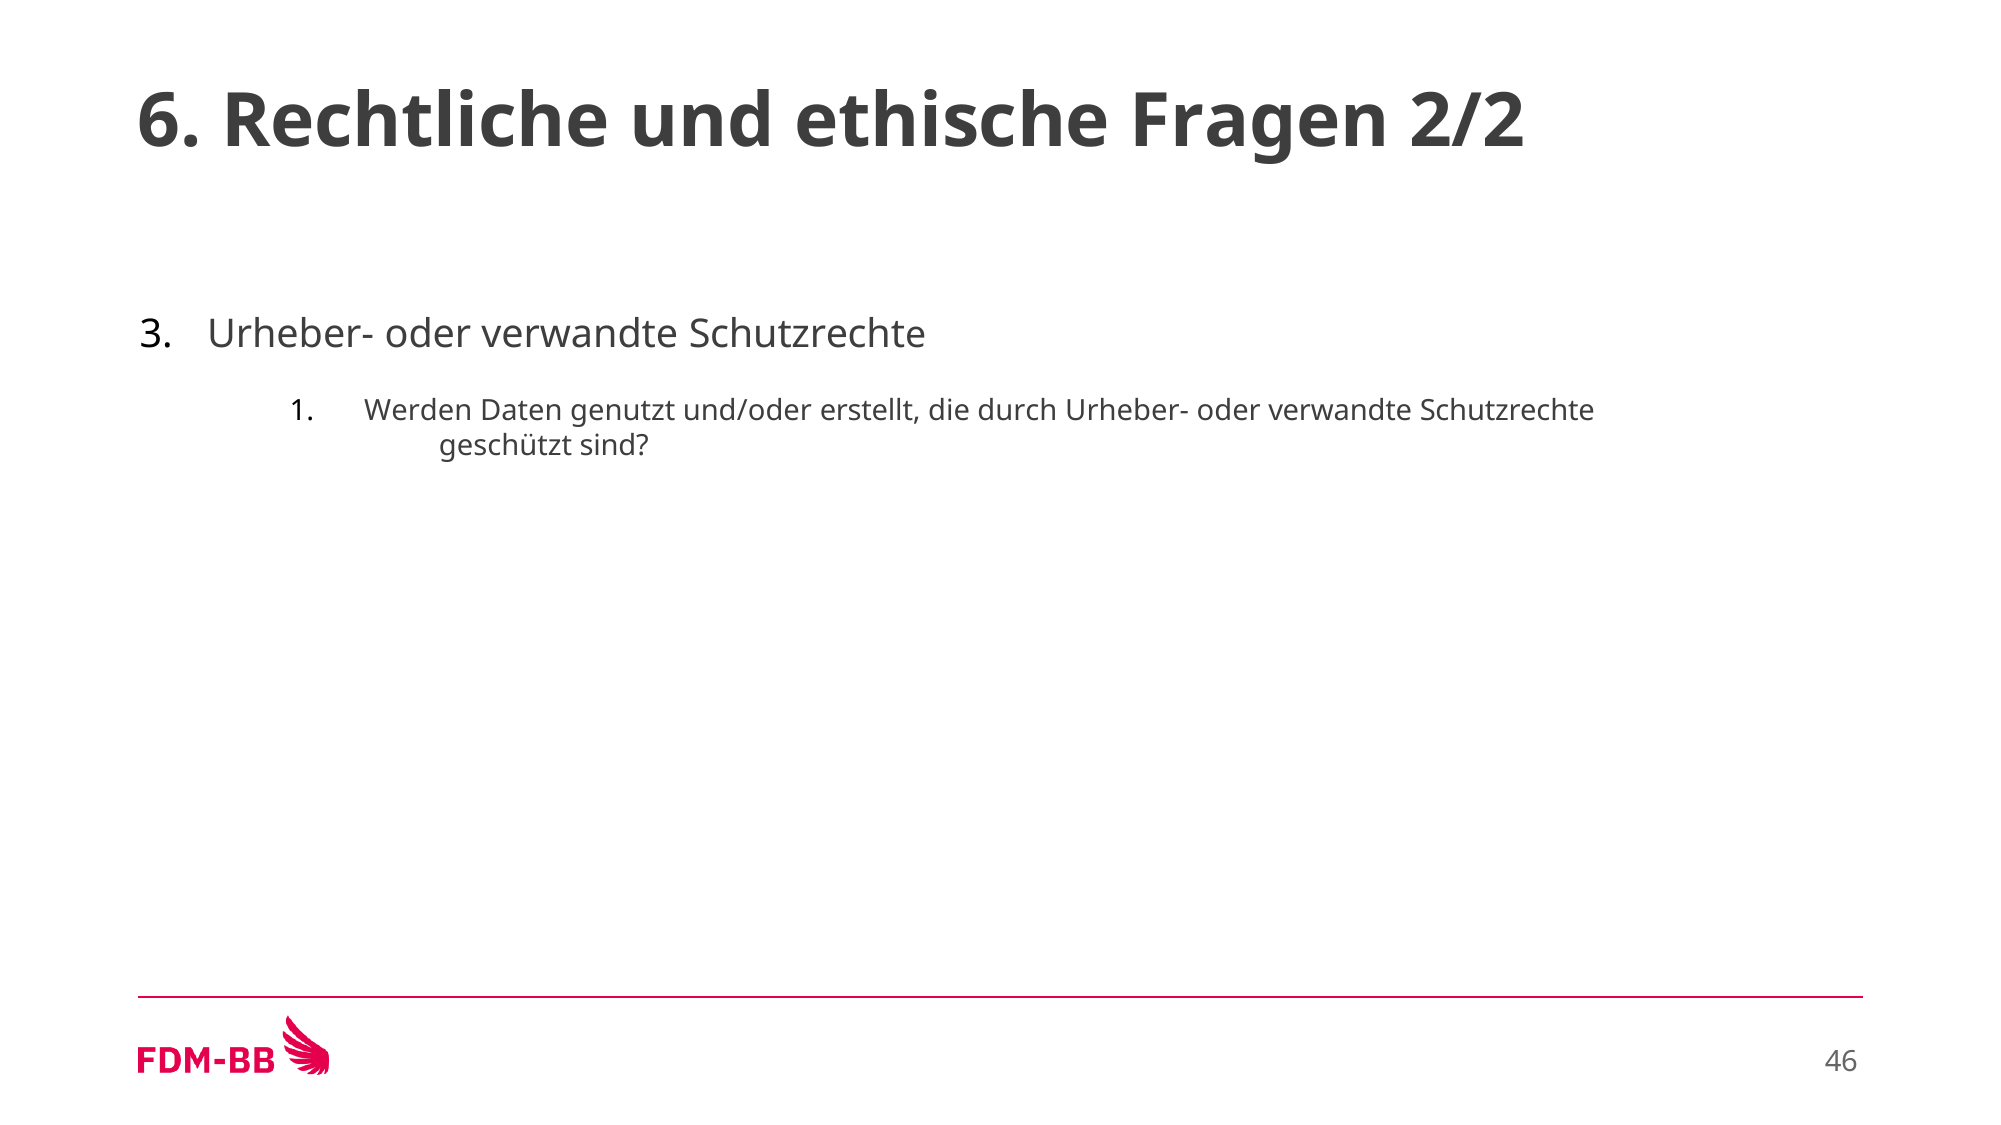

# 6. Rechtliche und ethische Fragen 2/2
Urheber- oder verwandte Schutzrechte
Werden Daten genutzt und/oder erstellt, die durch Urheber- oder verwandte Schutzrechte geschützt sind?
46